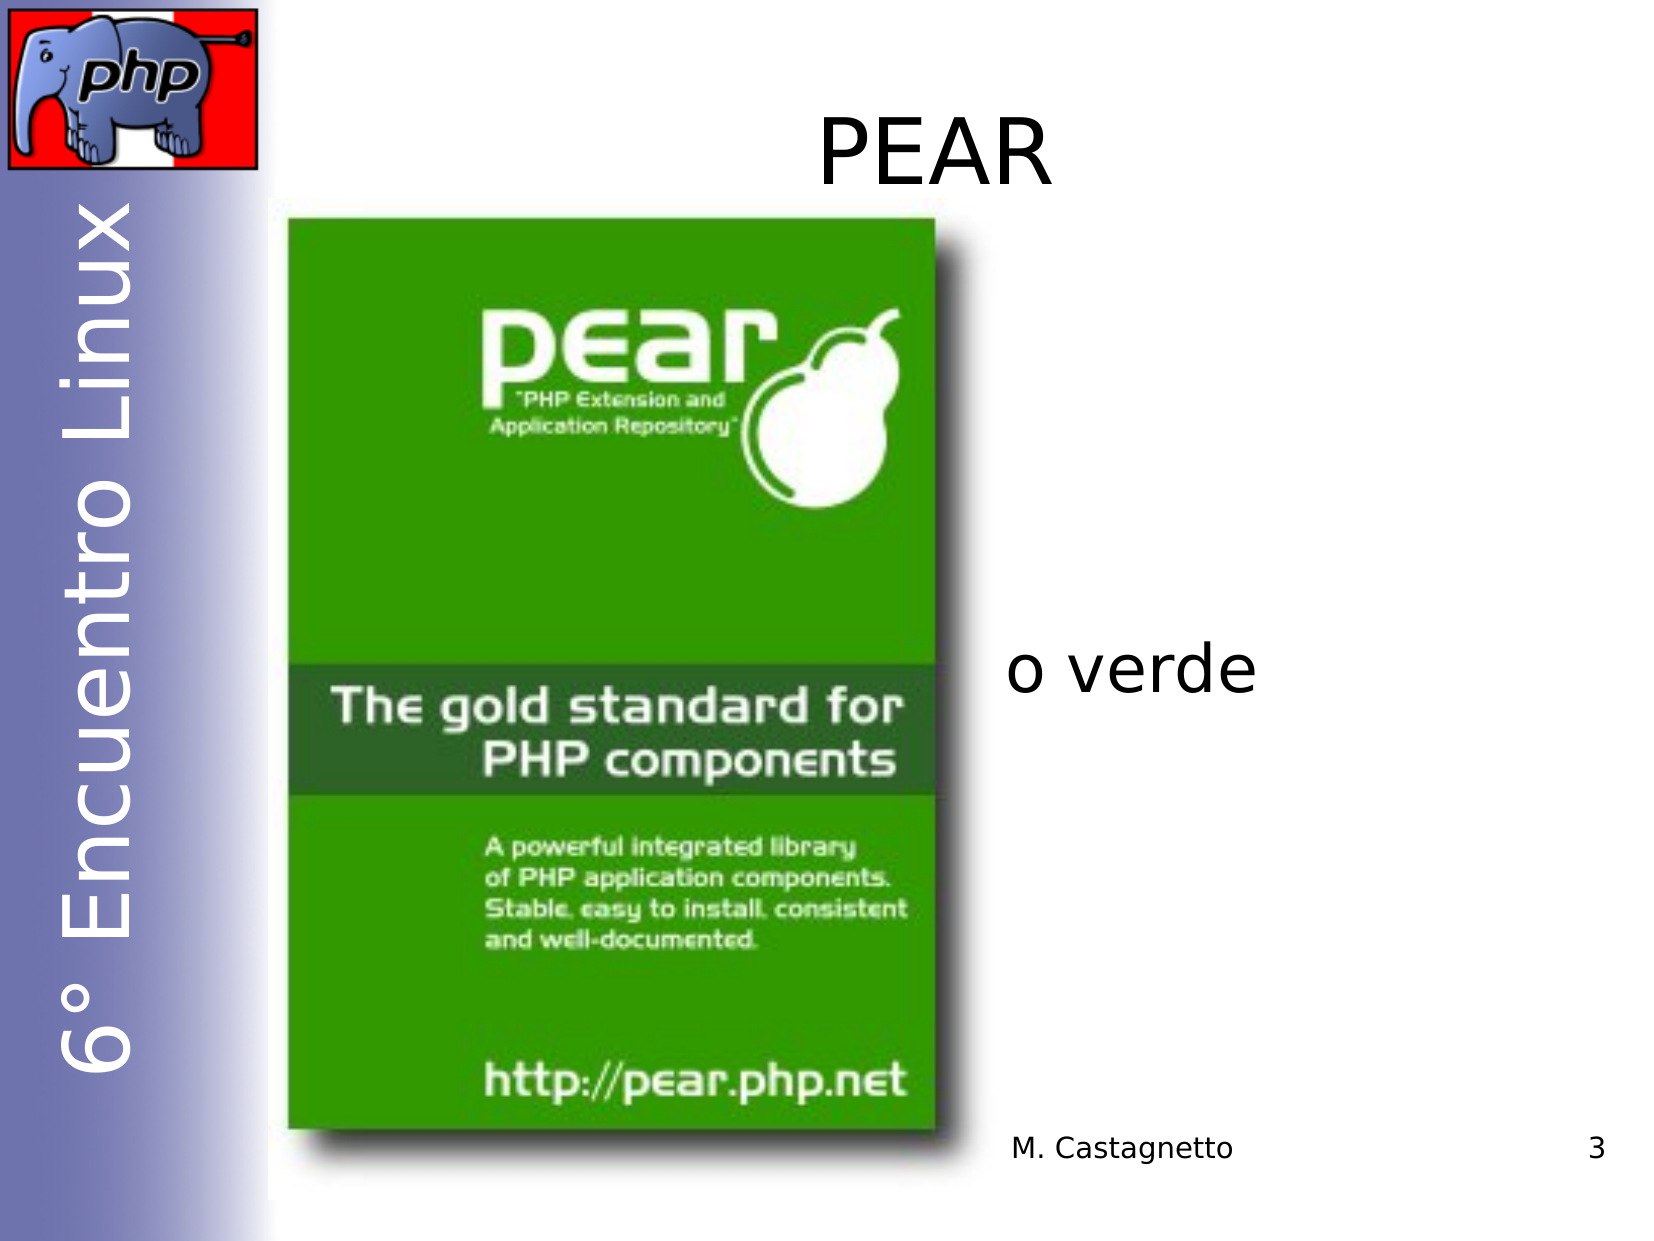

# PEAR
PHP
Extensions and
Applications
Repository
... y sí, el sitio es todo verde
20-22 de Octubre, 2005
PEAR - Jesús M. Castagnetto
3